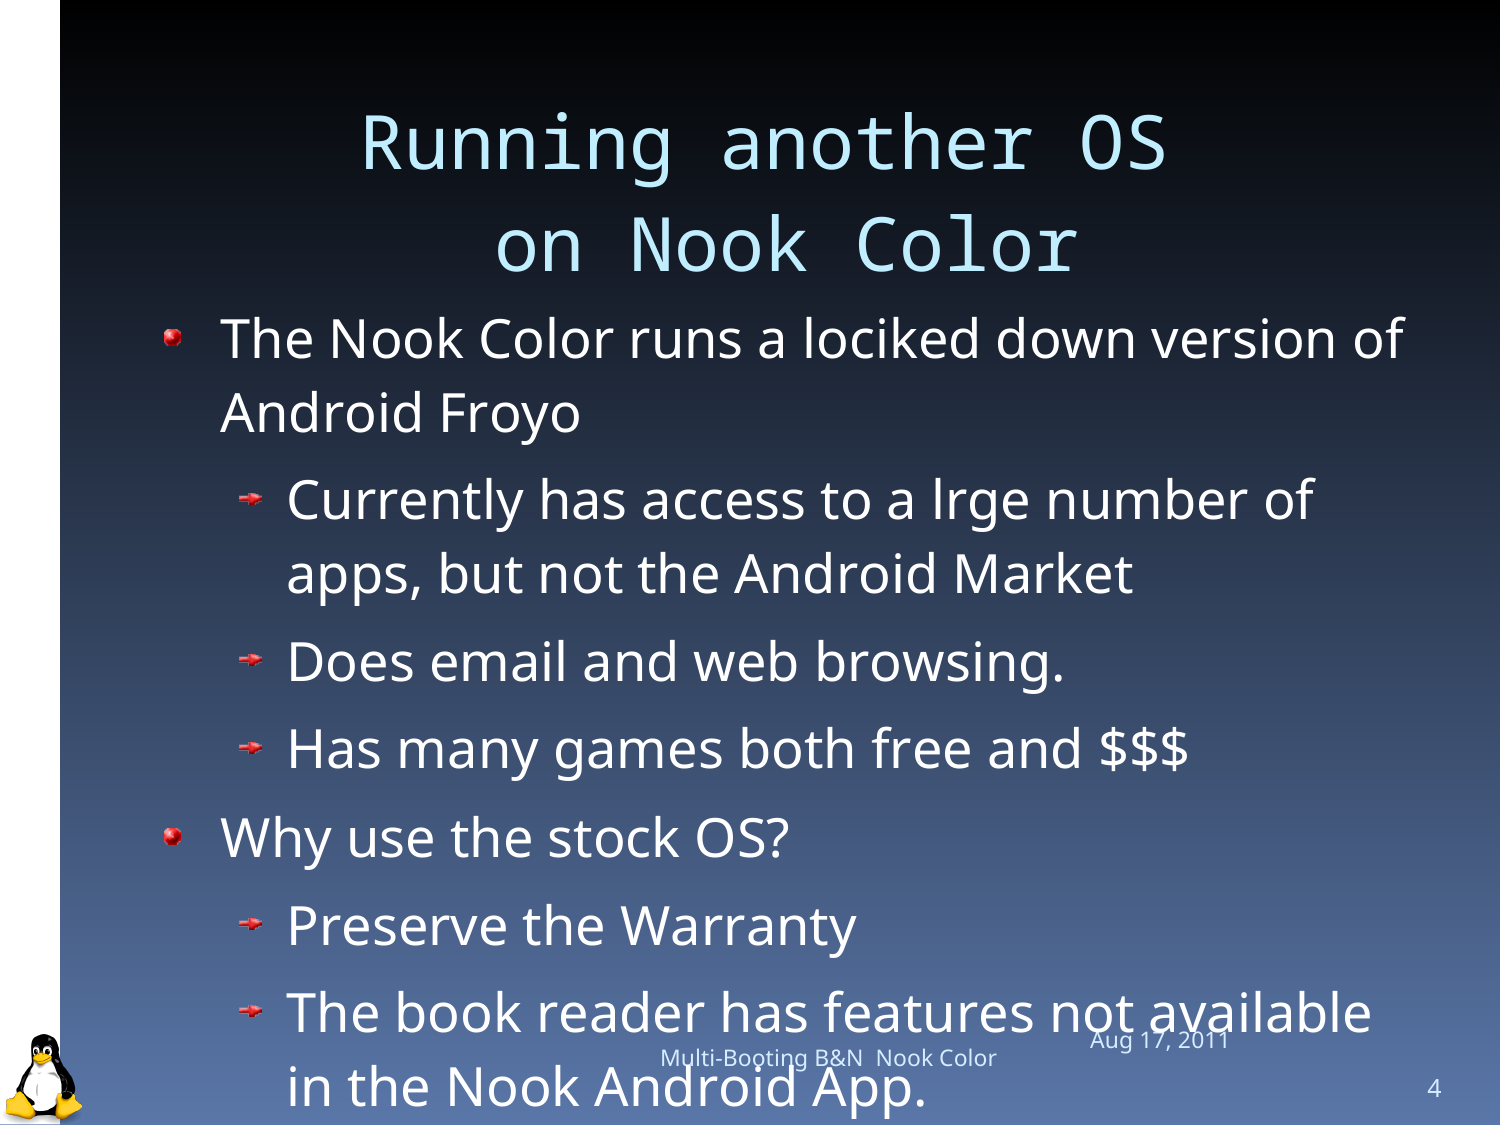

# Running another OS on Nook Color
The Nook Color runs a lociked down version of Android Froyo
Currently has access to a lrge number of apps, but not the Android Market
Does email and web browsing.
Has many games both free and $$$
Why use the stock OS?
Preserve the Warranty
The book reader has features not available in the Nook Android App.
Feb 20, 2009
4